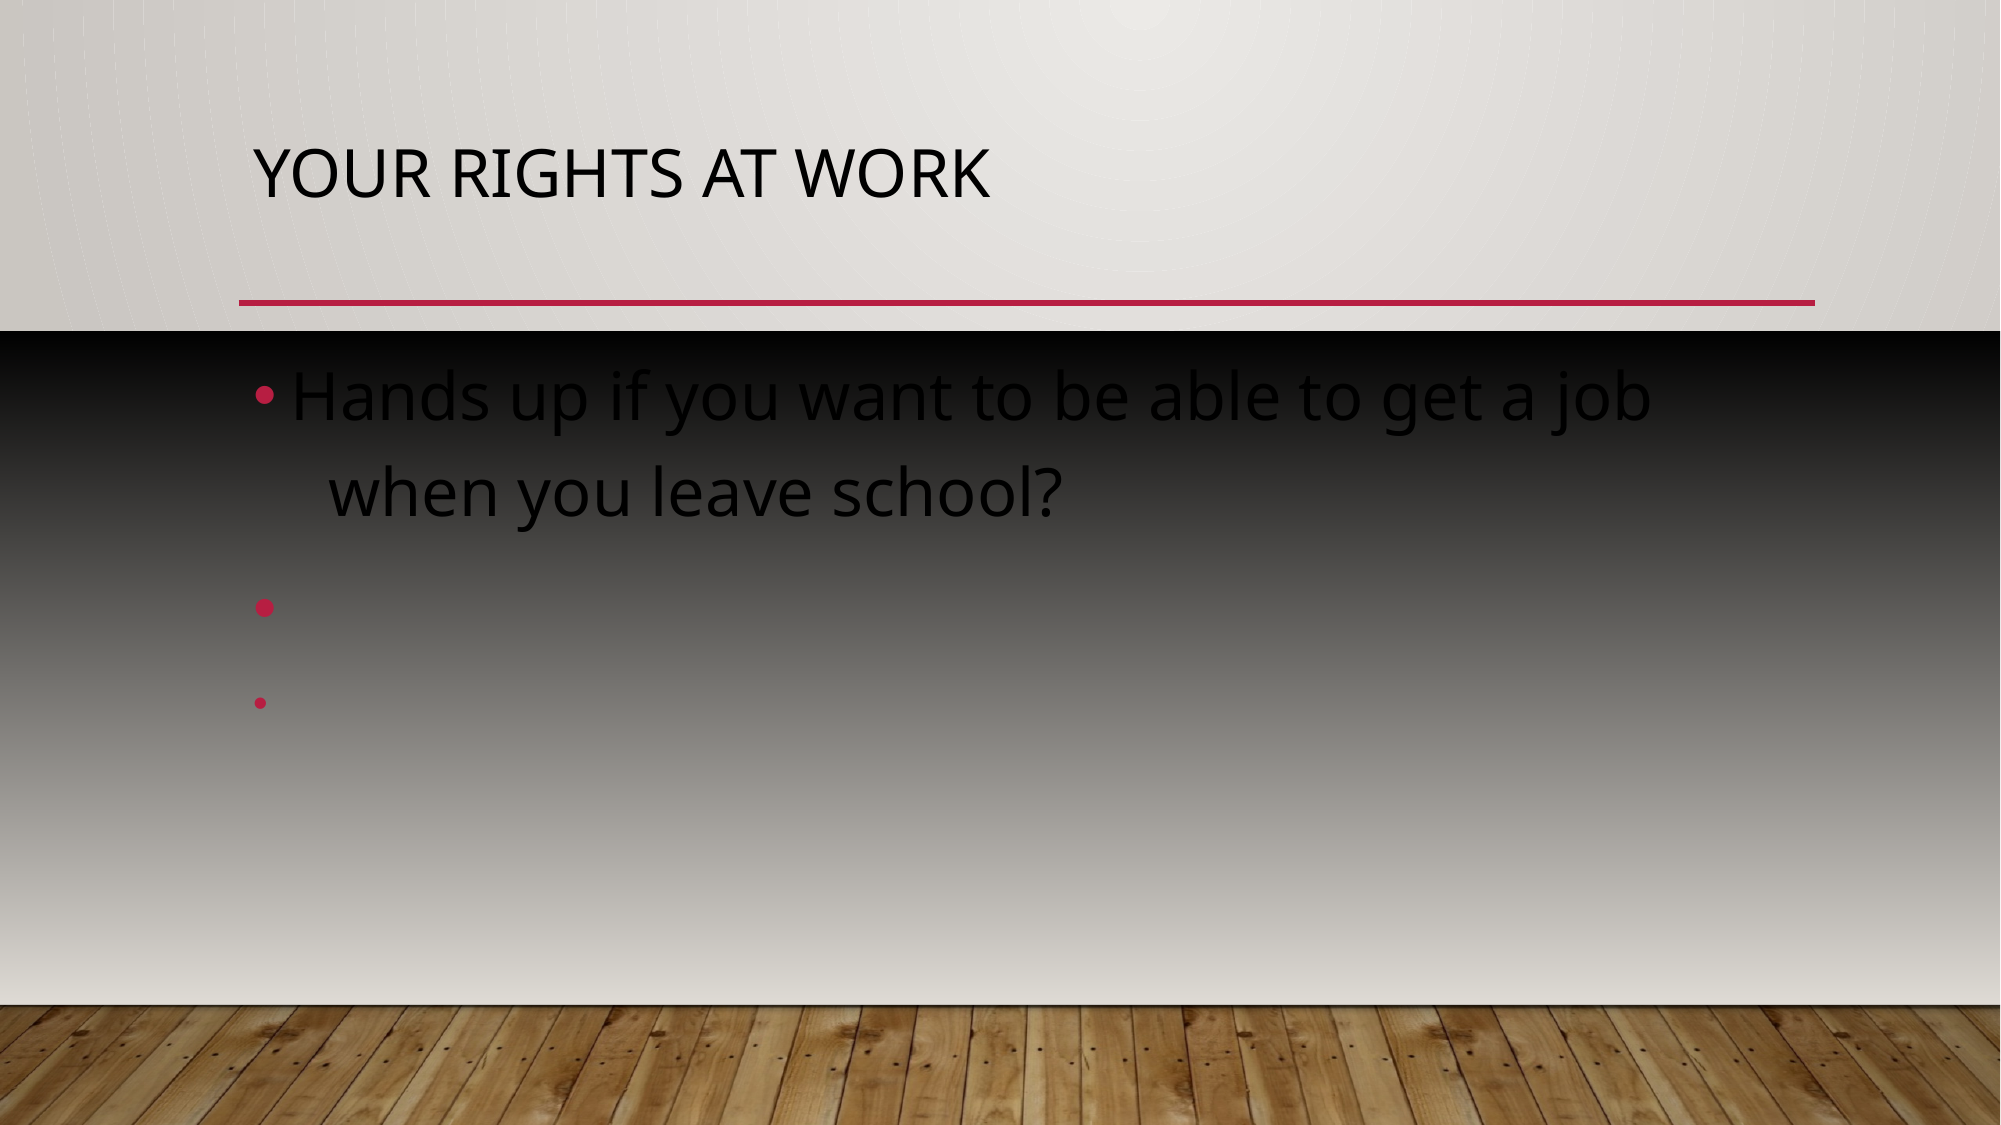

# Your rights at work
Hands up if you want to be able to get a job when you leave school?